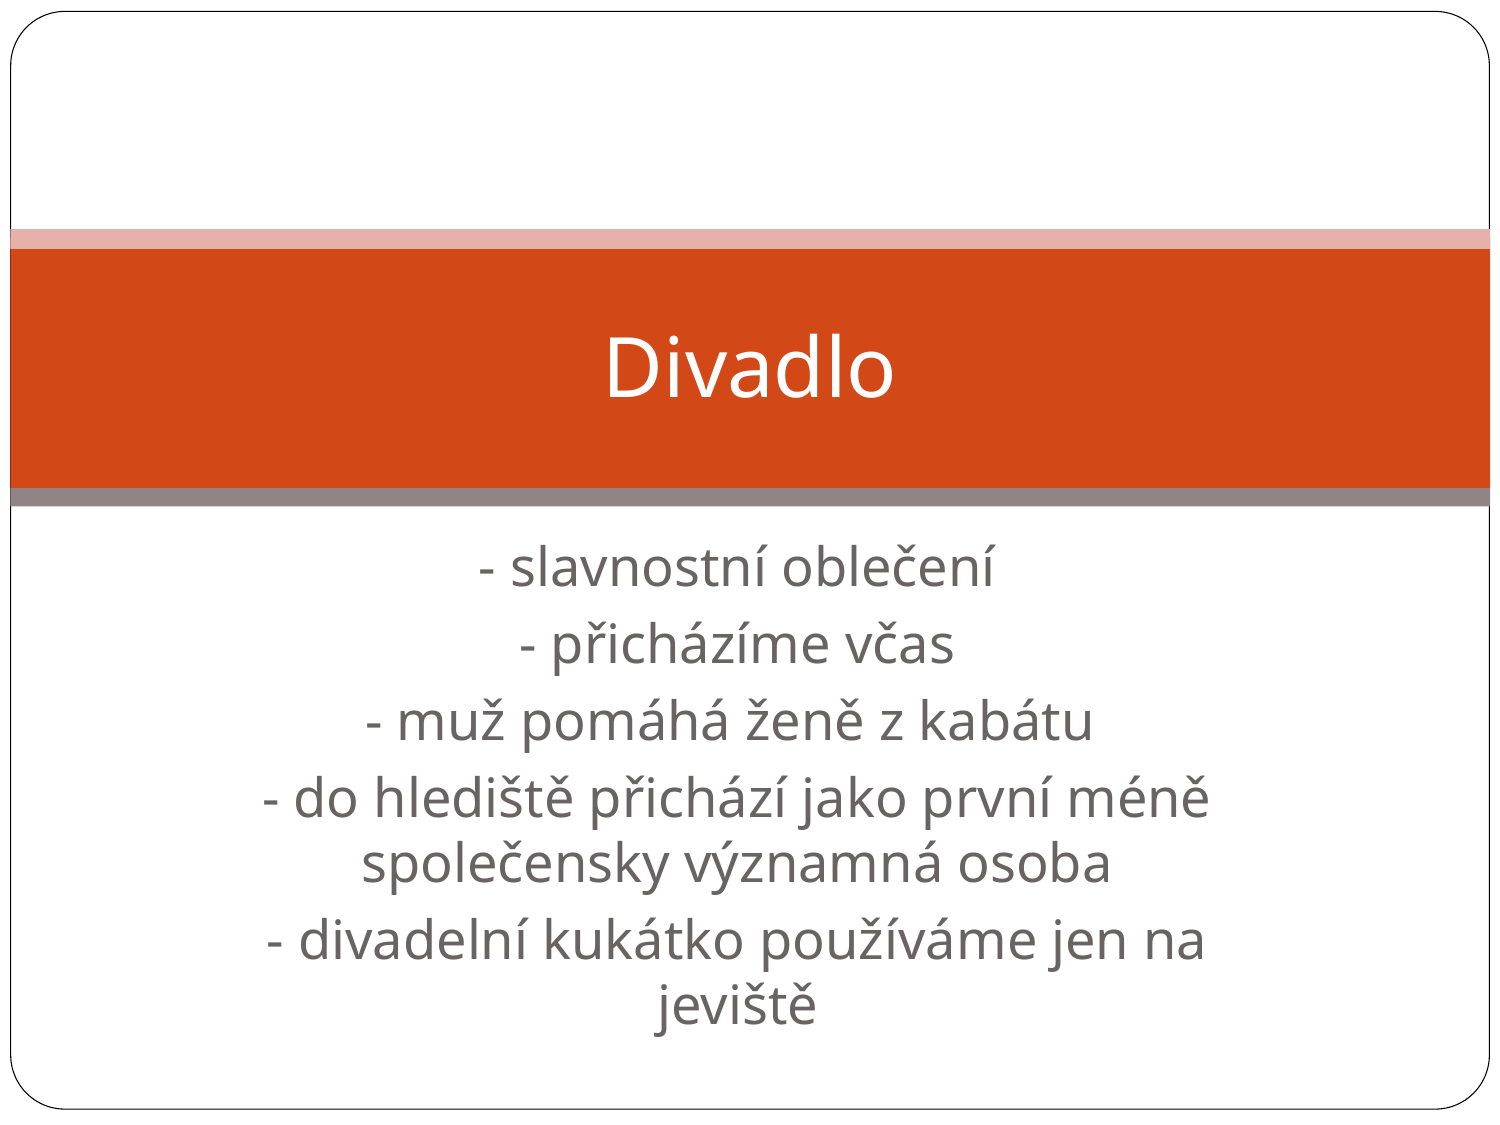

# Divadlo
- slavnostní oblečení
- přicházíme včas
- muž pomáhá ženě z kabátu
- do hlediště přichází jako první méně společensky významná osoba
- divadelní kukátko používáme jen na jeviště